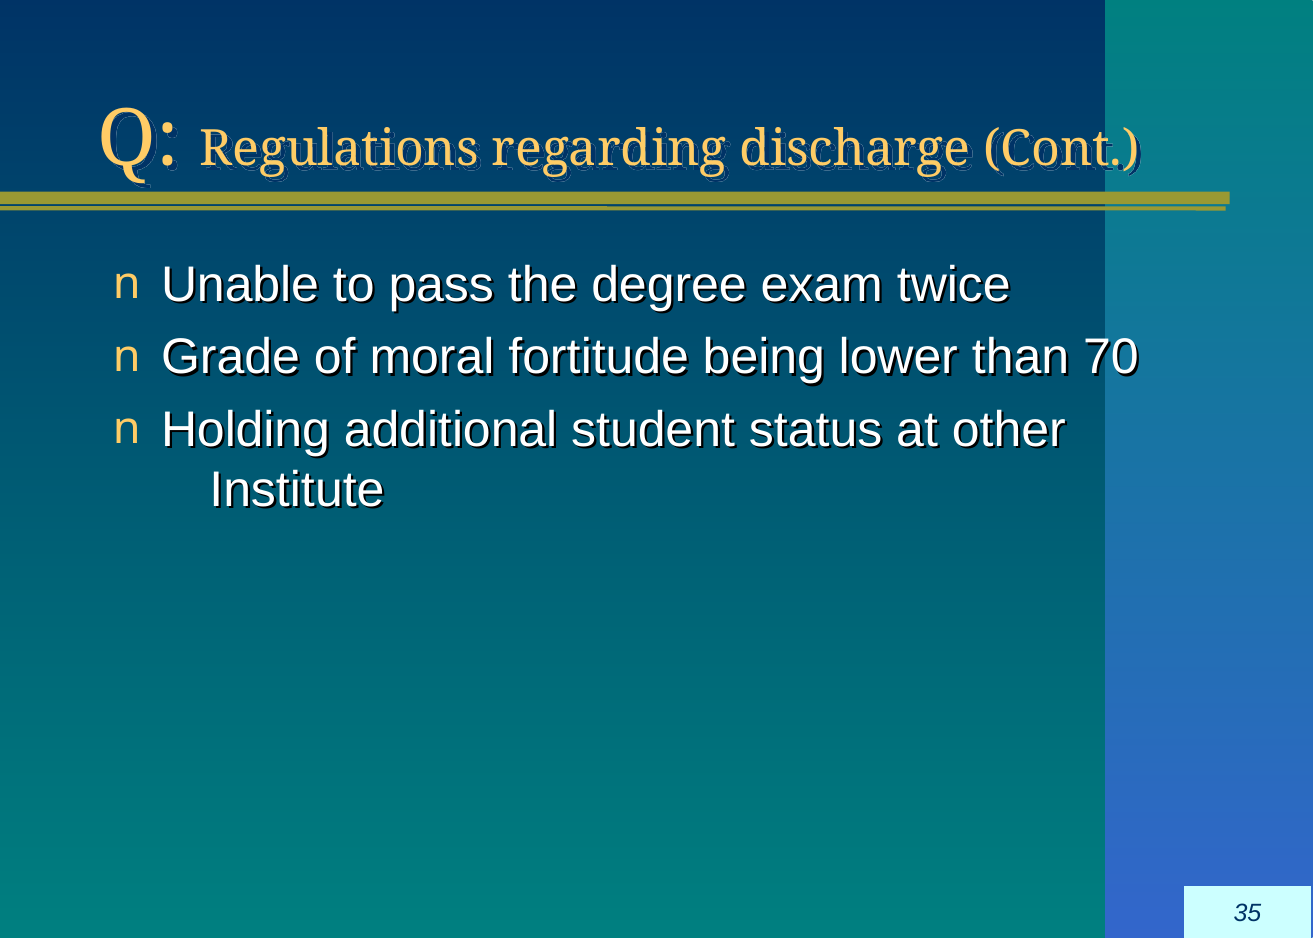

Q: Regulations regarding discharge (Cont.)
# Unable to pass the degree exam twice
Grade of moral fortitude being lower than 70
Holding additional student status at other Institute
35